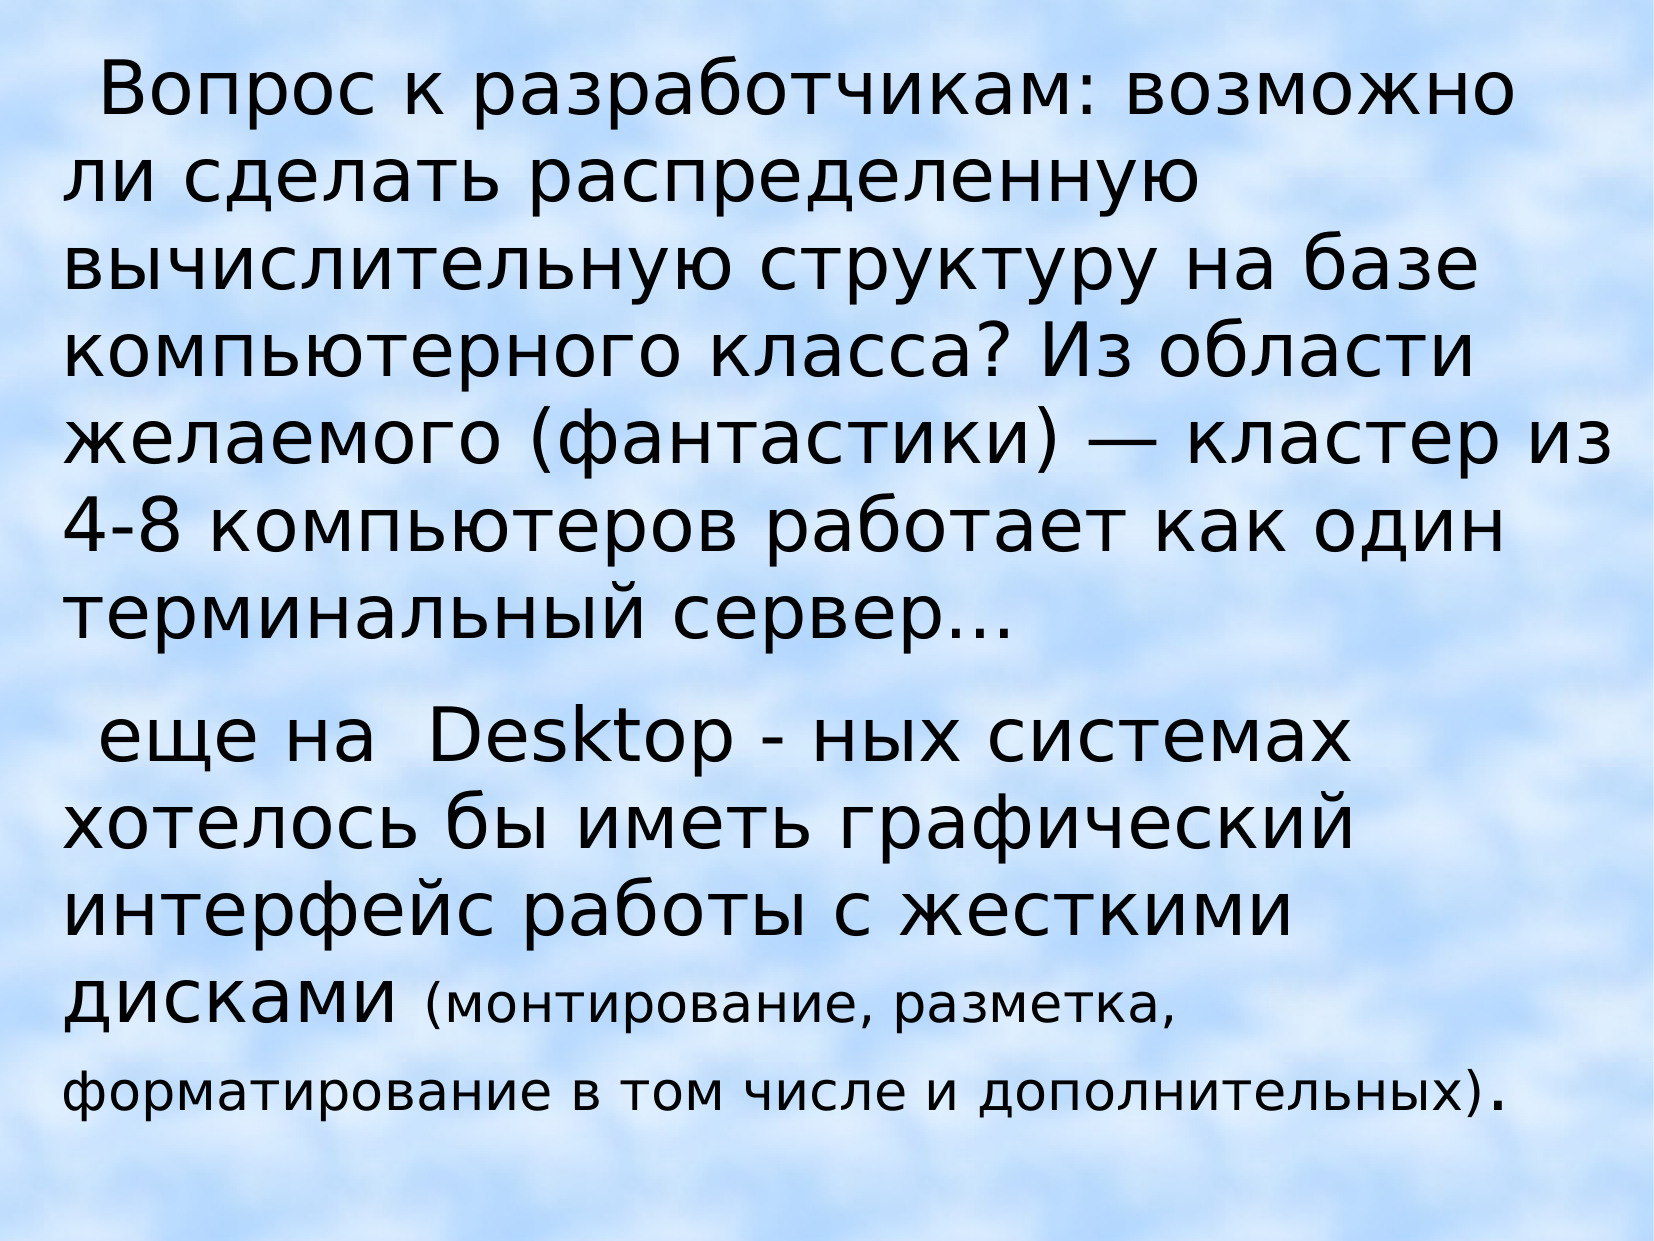

Вопрос к разработчикам: возможно ли сделать распределенную вычислительную структуру на базе компьютерного класса? Из области желаемого (фантастики) — кластер из 4-8 компьютеров работает как один терминальный сервер...
еще на Desktop - ных системах хотелось бы иметь графический интерфейс работы с жесткими дисками (монтирование, разметка, форматирование в том числе и дополнительных).